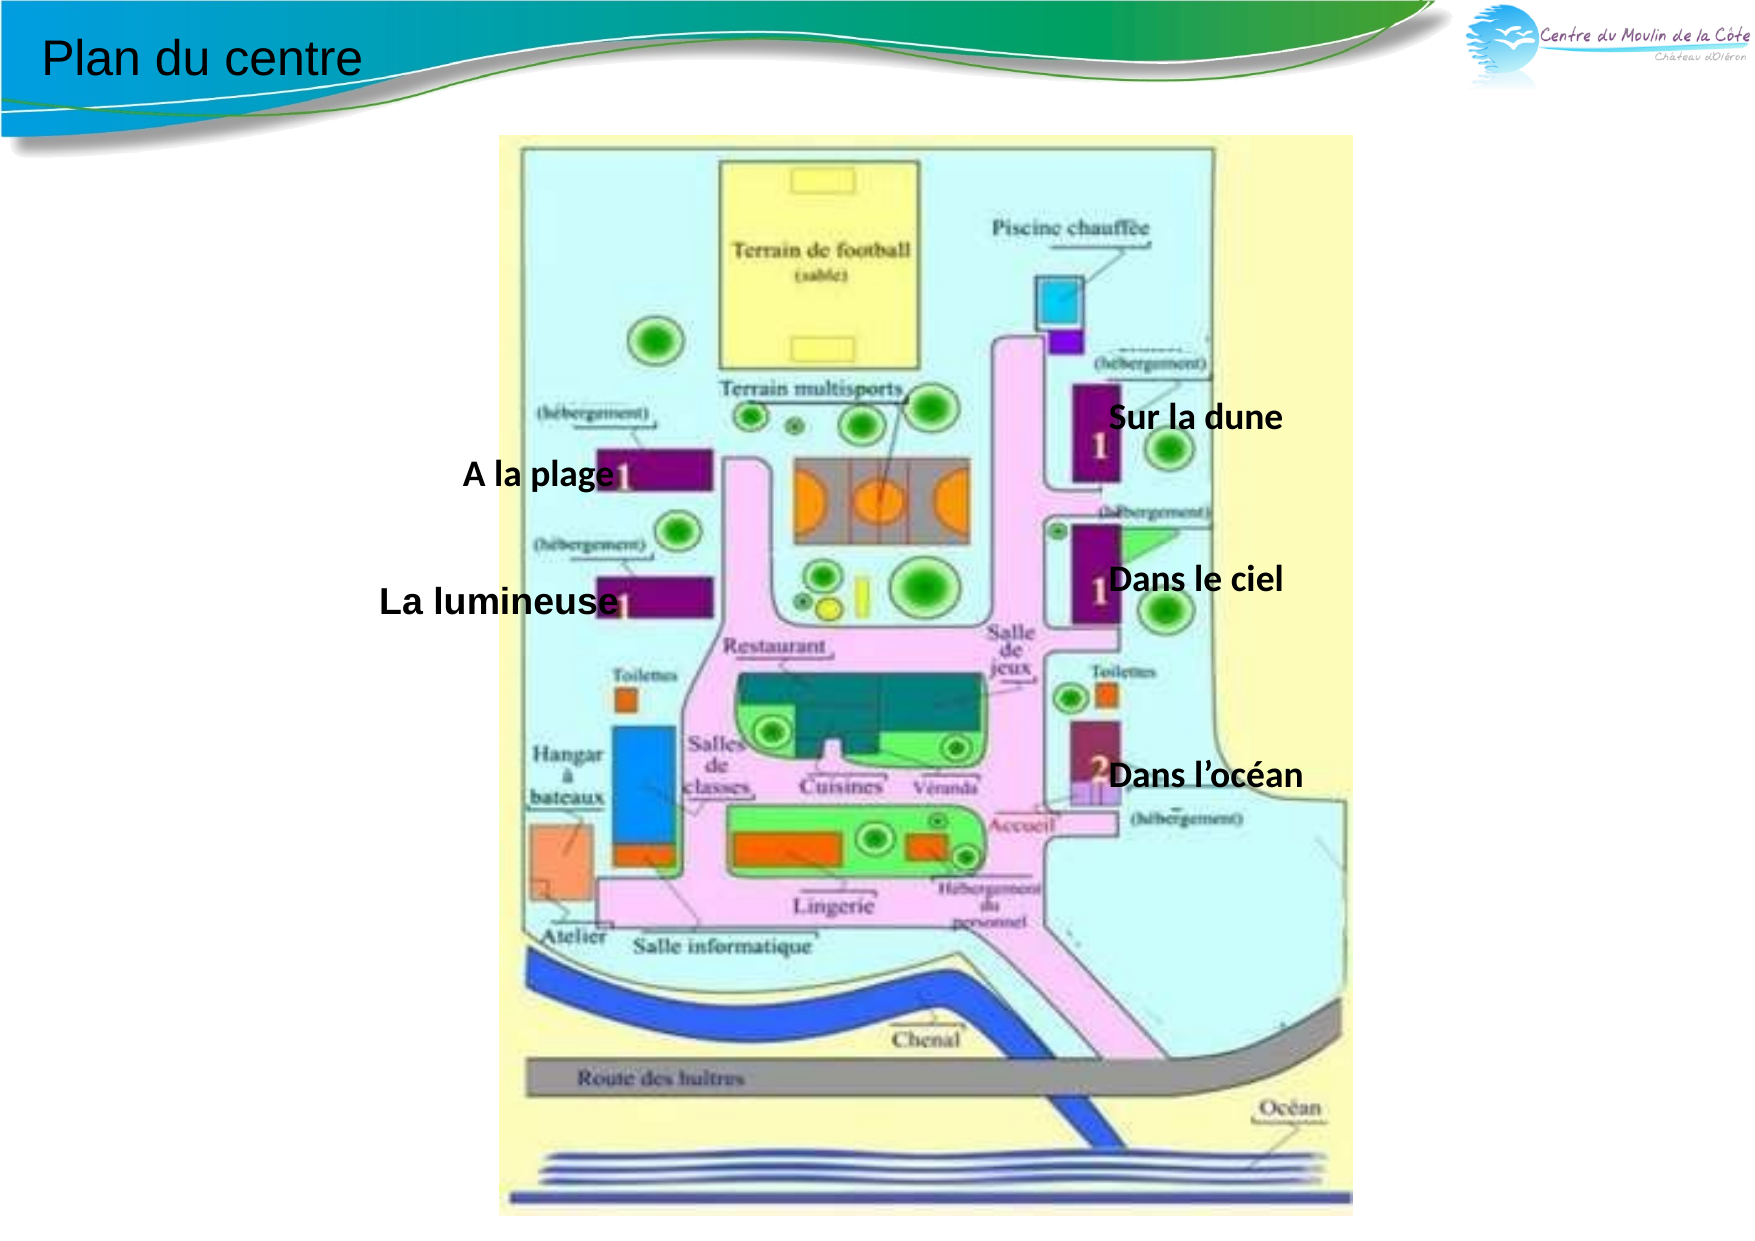

Plan du centre
Sur la dune
A la plage
Dans le ciel
La lumineuse
Dans l’océan